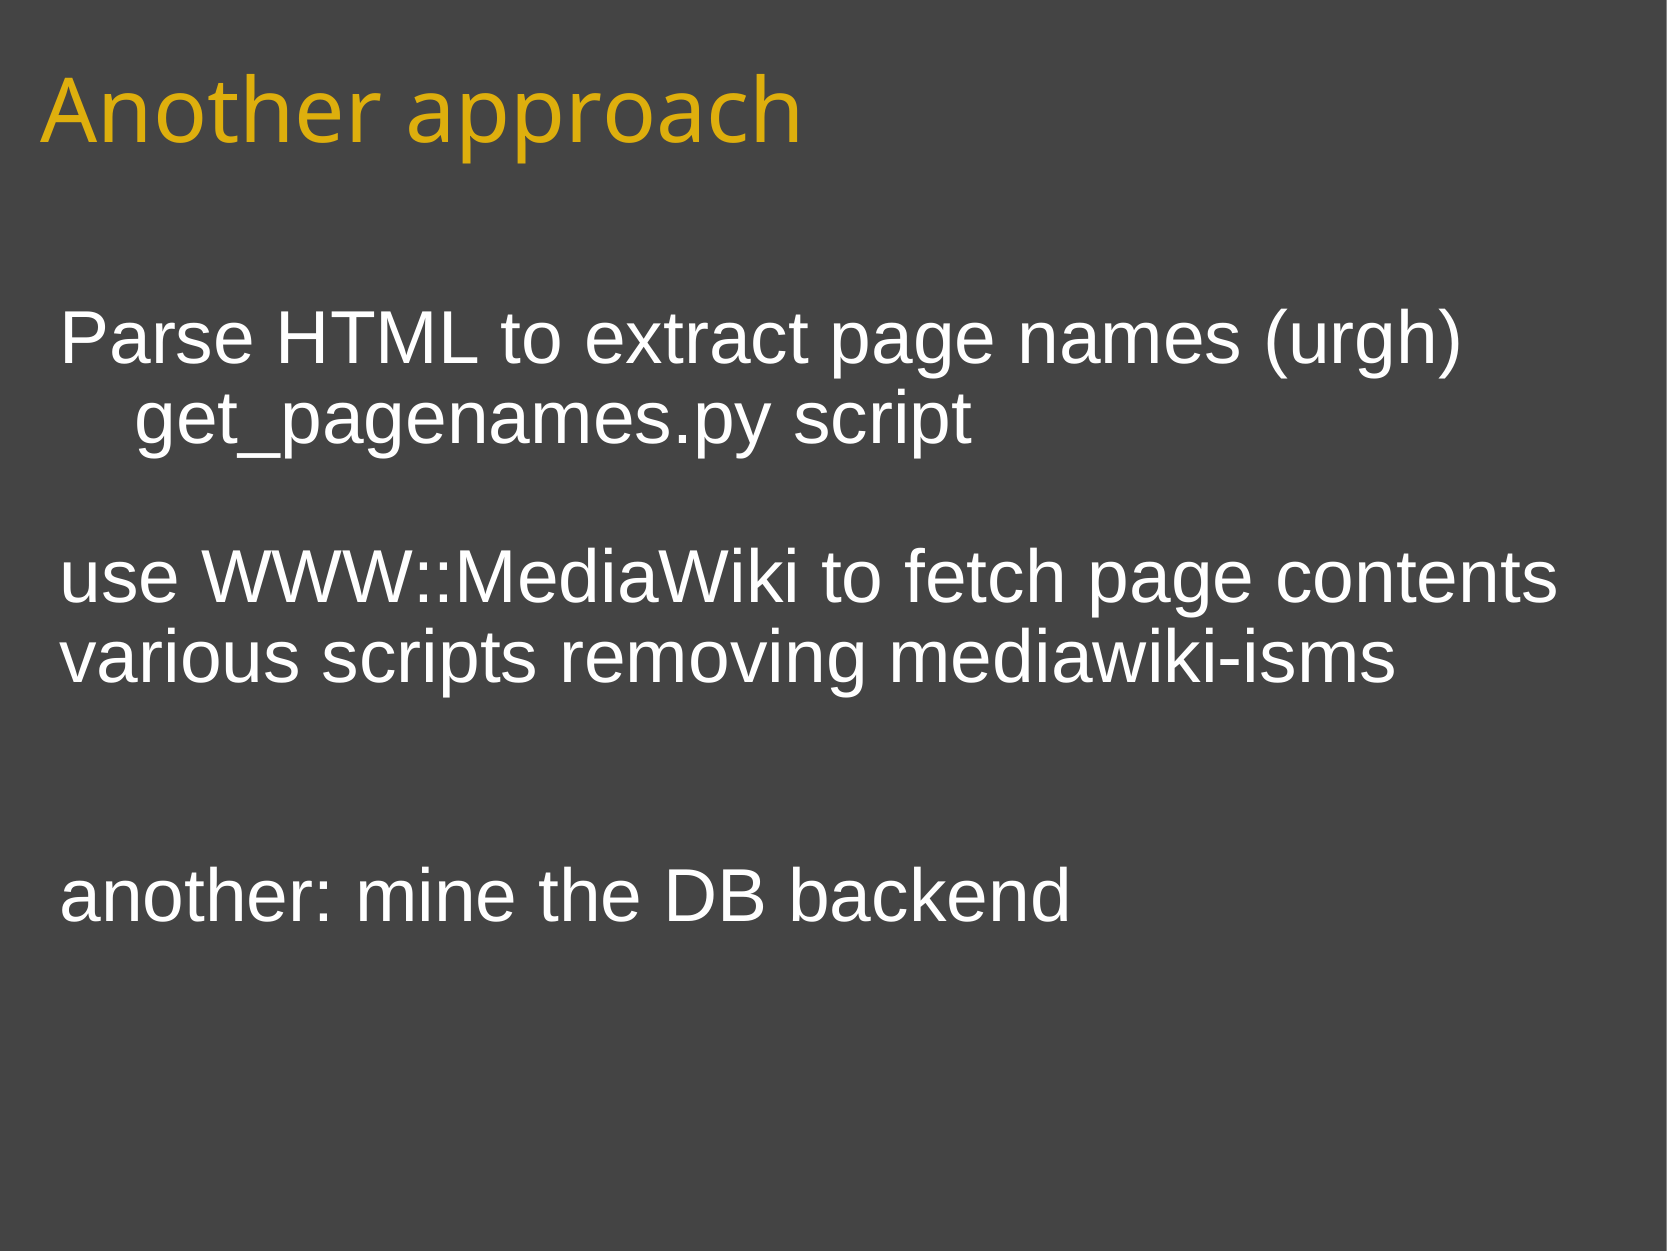

# Another approach
Parse HTML to extract page names (urgh)
get_pagenames.py script
use WWW::MediaWiki to fetch page contents
various scripts removing mediawiki-isms
another: mine the DB backend